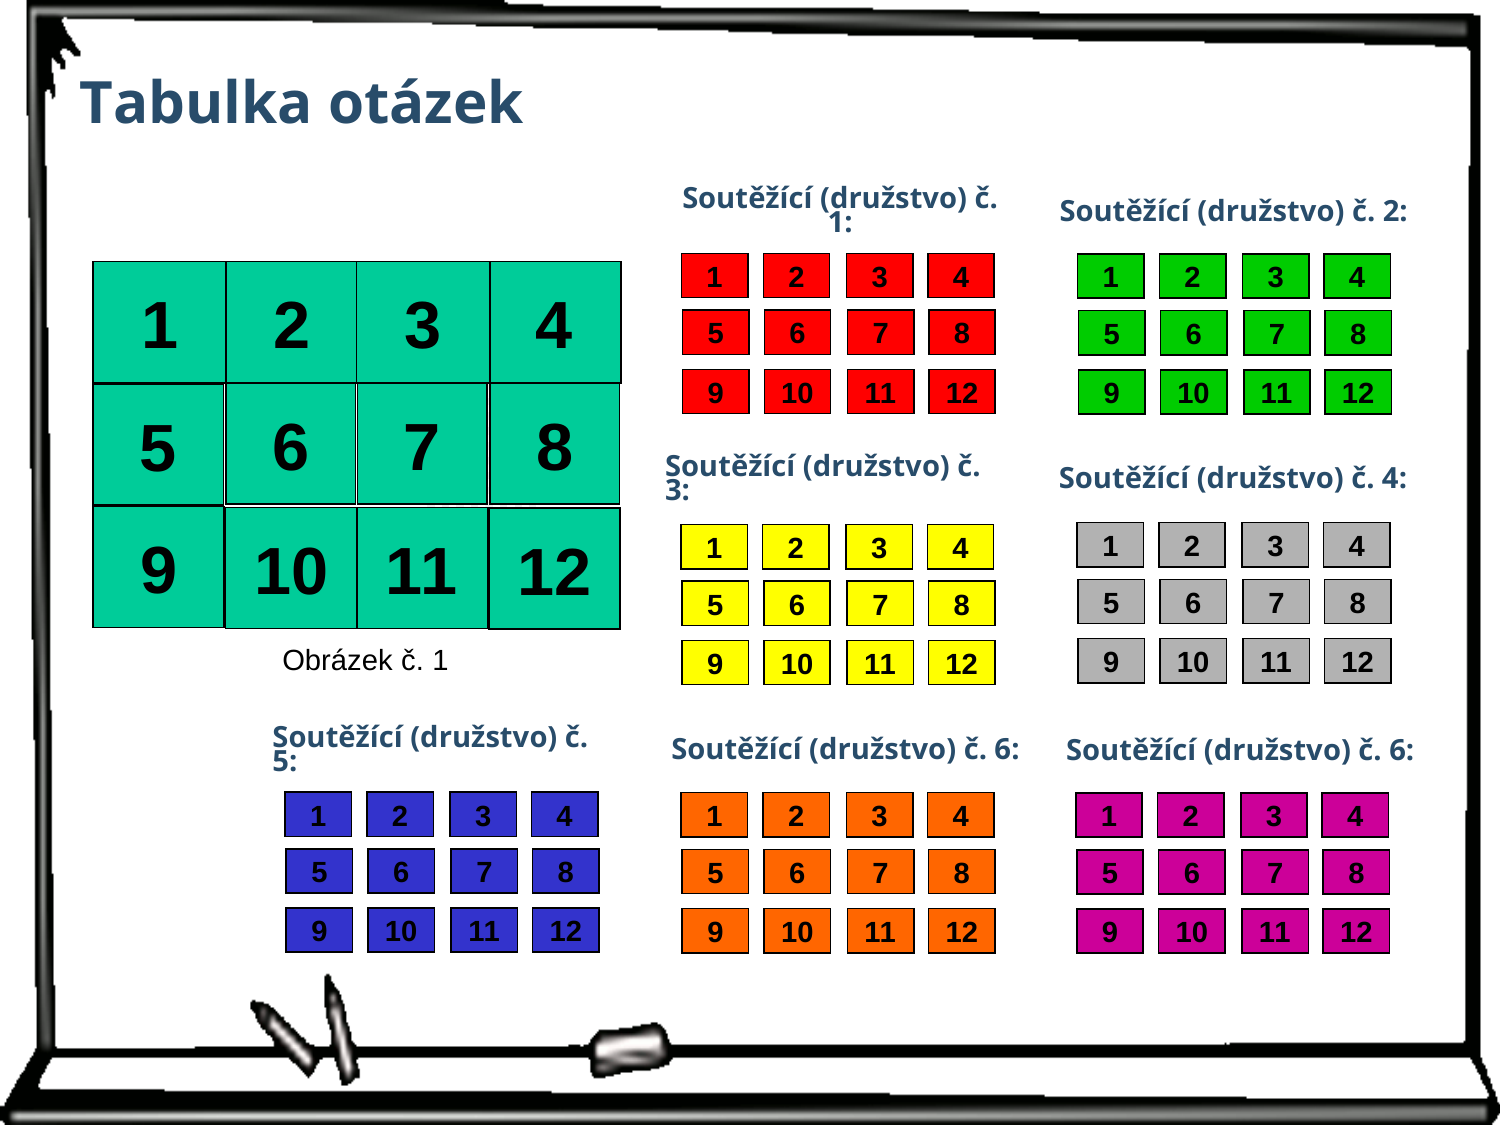

Tabulka otázek
Soutěžící (družstvo) č. 1:
Soutěžící (družstvo) č. 2:
| 1 | 2 | 3 | 4 |
| --- | --- | --- | --- |
| 5 | 6 | 7 | 8 |
| 9 | 10 | 11 | 12 |
| 1 | 2 | 3 | 4 |
| --- | --- | --- | --- |
| 5 | 6 | 7 | 8 |
| 9 | 10 | 11 | 12 |
1
2
3
4
1
2
3
4
| | | | |
| --- | --- | --- | --- |
| | | | |
| | | | |
1
2
3
4
5
6
7
8
5
6
7
8
9
10
11
12
9
10
11
12
6
7
8
5
Soutěžící (družstvo) č. 3:
Soutěžící (družstvo) č. 4:
9
10
11
12
| 1 | 2 | 3 | 4 |
| --- | --- | --- | --- |
| 5 | 6 | 7 | 8 |
| 9 | 10 | 11 | 12 |
| 1 | 2 | 3 | 4 |
| --- | --- | --- | --- |
| 5 | 6 | 7 | 8 |
| 9 | 10 | 11 | 12 |
1
2
3
4
1
2
3
4
5
6
7
8
5
6
7
8
Obrázek č. 1
9
10
11
12
9
10
11
12
Soutěžící (družstvo) č. 5:
Soutěžící (družstvo) č. 6:
Soutěžící (družstvo) č. 6:
| 1 | 2 | 3 | 4 |
| --- | --- | --- | --- |
| 5 | 6 | 7 | 8 |
| 9 | 10 | 11 | 12 |
| 1 | 2 | 3 | 4 |
| --- | --- | --- | --- |
| 5 | 6 | 7 | 8 |
| 9 | 10 | 11 | 12 |
| 1 | 2 | 3 | 4 |
| --- | --- | --- | --- |
| 5 | 6 | 7 | 8 |
| 9 | 10 | 11 | 12 |
1
2
3
4
1
2
3
4
1
2
3
4
5
6
7
8
5
6
7
8
5
6
7
8
9
10
11
12
9
10
11
12
9
10
11
12